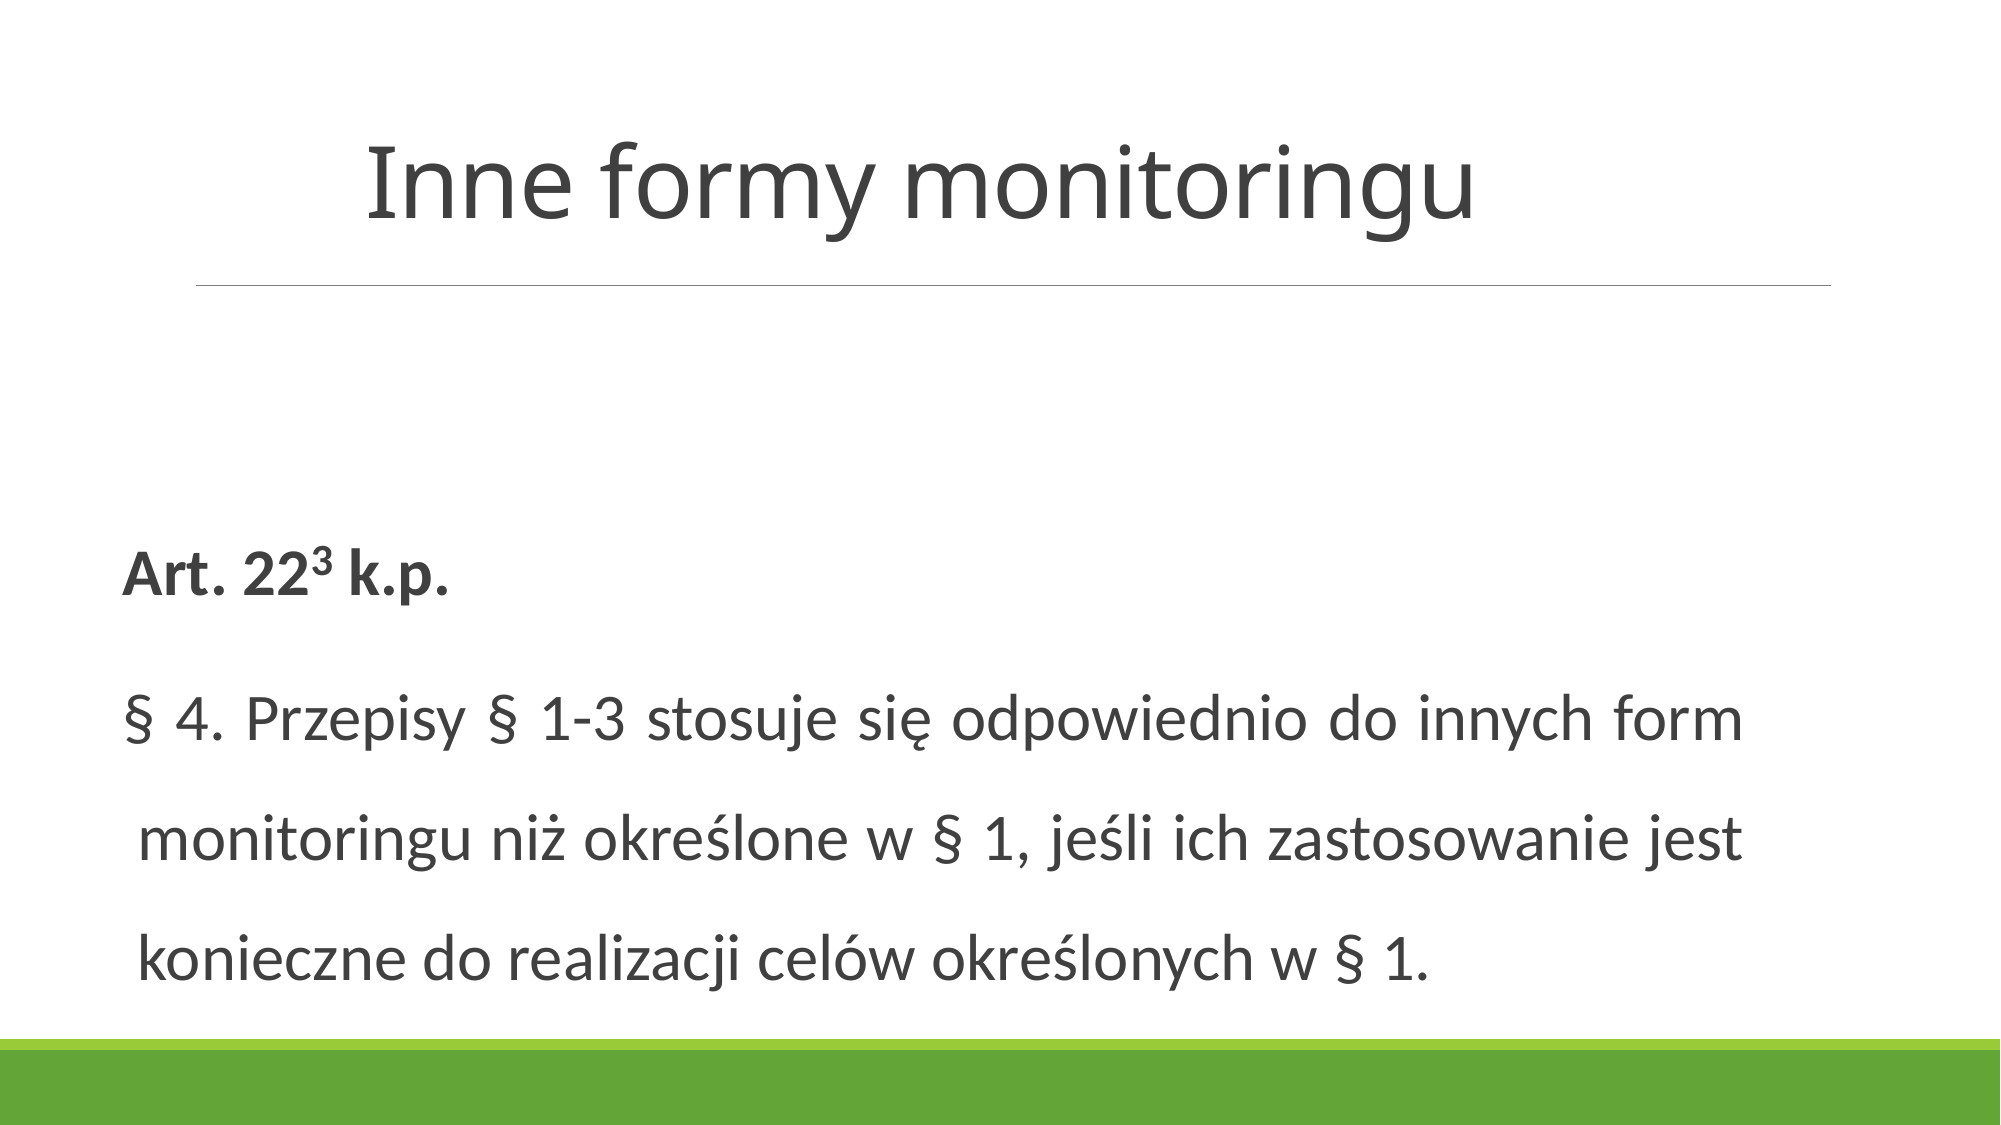

# Inne formy monitoringu
Art. 223 k.p.
§ 4. Przepisy § 1-3 stosuje się odpowiednio do innych form monitoringu niż określone w § 1, jeśli ich zastosowanie jest konieczne do realizacji celów określonych w § 1.